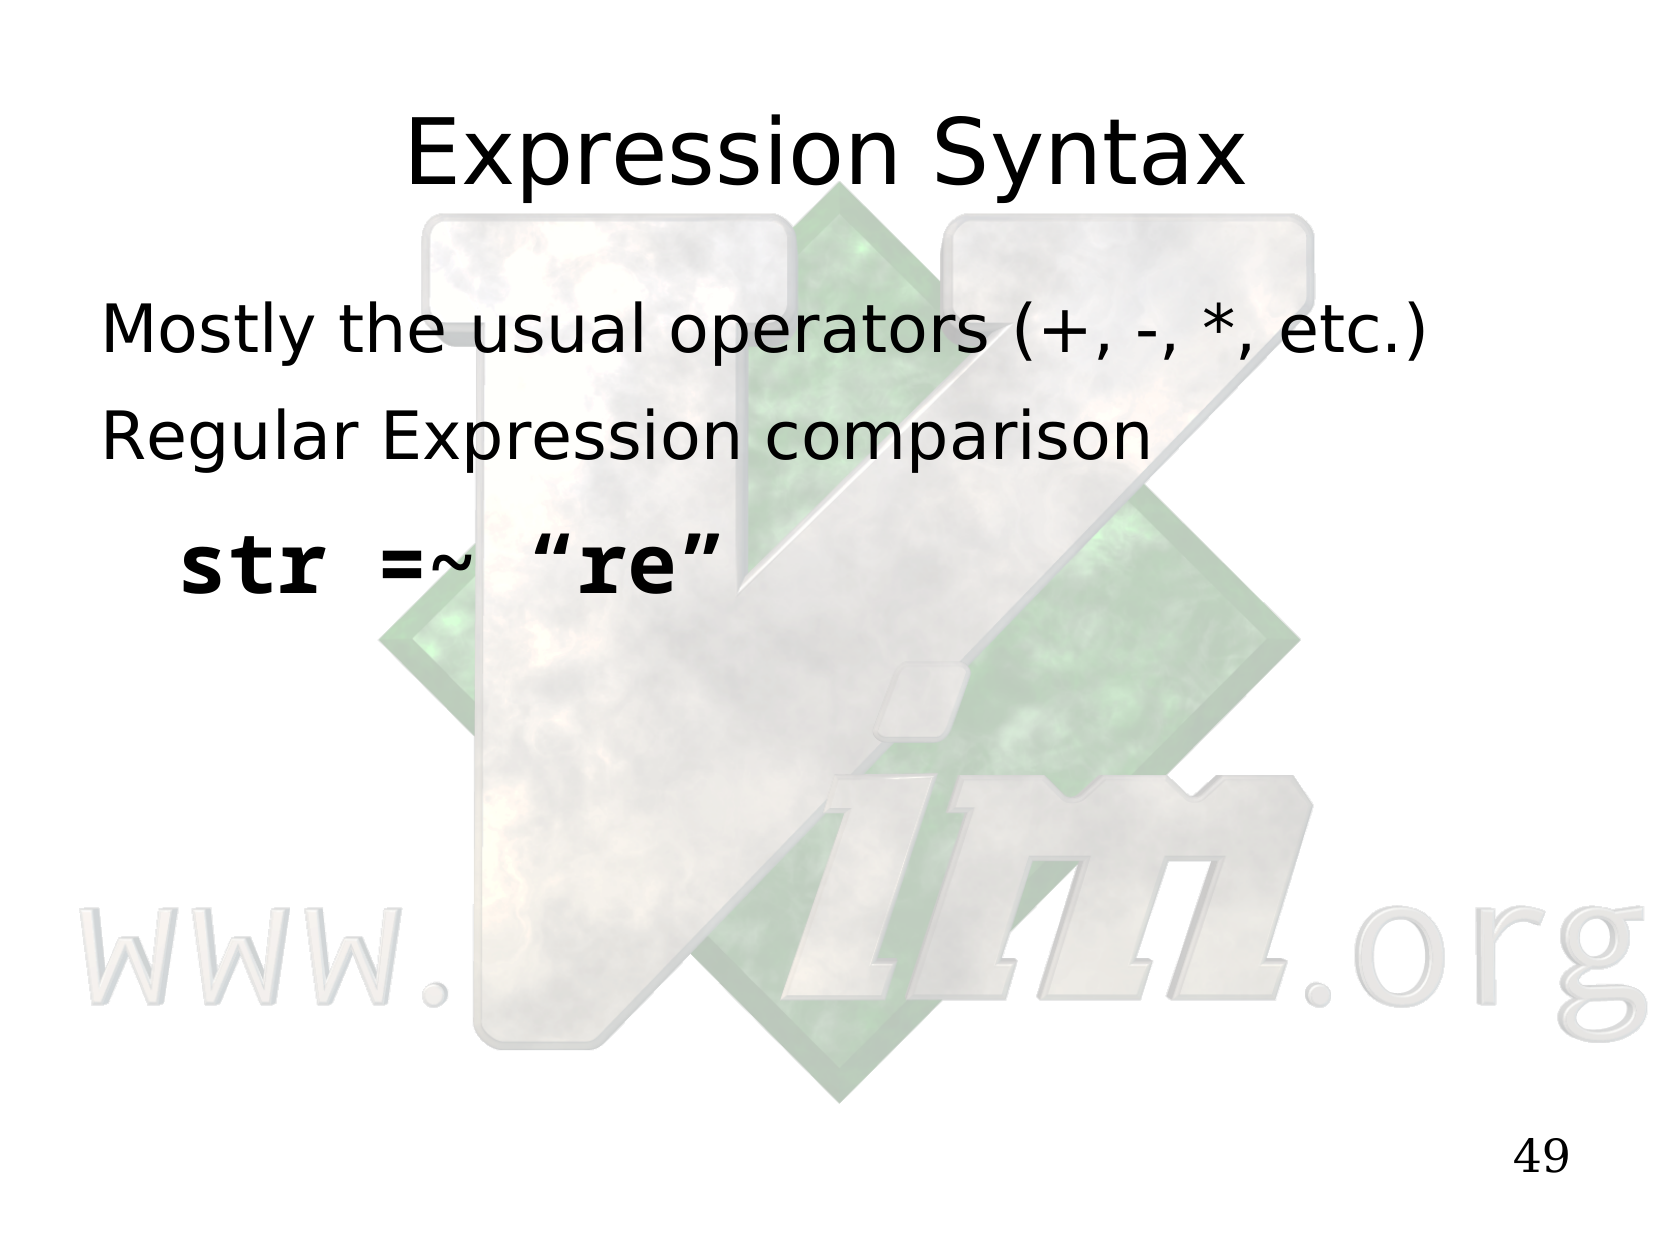

# Expression Syntax
Mostly the usual operators (+, -, *, etc.)
Regular Expression comparison
str =~ “re”
49